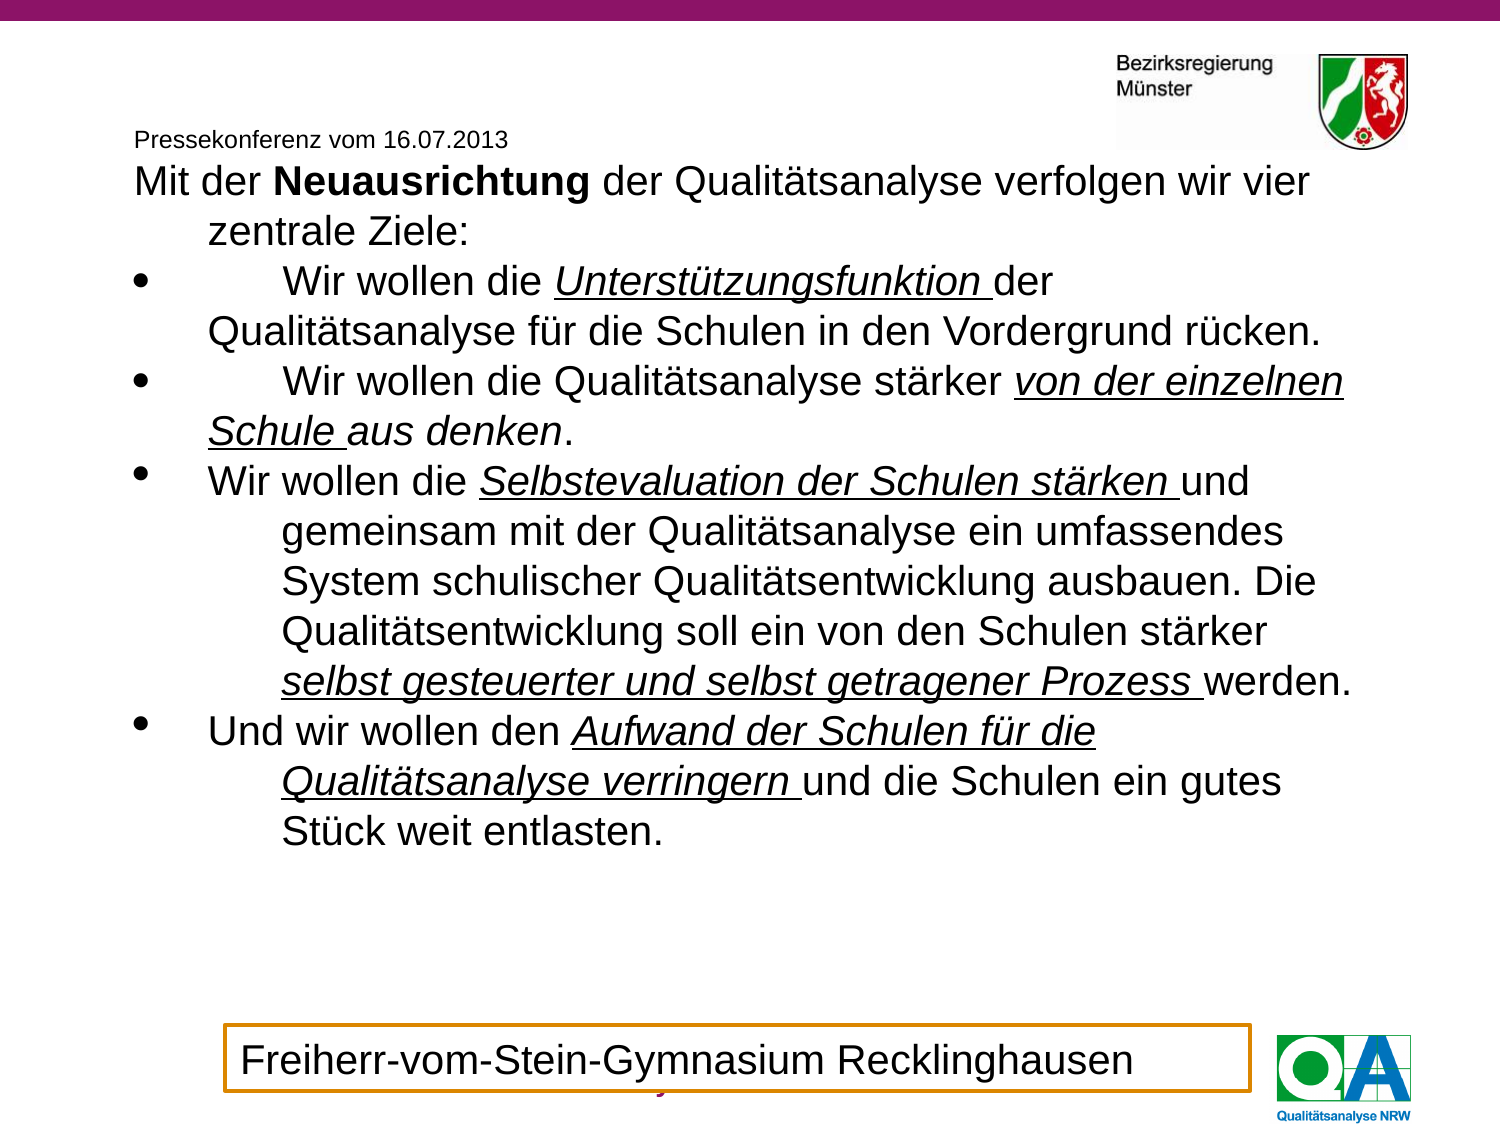

Pressekonferenz vom 16.07.2013
Mit der Neuausrichtung der Qualitätsanalyse verfolgen wir vier zentrale Ziele:
·	Wir wollen die Unterstützungsfunktion der Qualitätsanalyse für die Schulen in den Vordergrund rücken.
· 	Wir wollen die Qualitätsanalyse stärker von der einzelnen Schule aus denken.
Wir wollen die Selbstevaluation der Schulen stärken und gemeinsam mit der Qualitätsanalyse ein umfassendes System schulischer Qualitätsentwicklung ausbauen. Die Qualitätsentwicklung soll ein von den Schulen stärker selbst gesteuerter und selbst getragener Prozess werden.
Und wir wollen den Aufwand der Schulen für die Qualitätsanalyse verringern und die Schulen ein gutes Stück weit entlasten.
Freiherr-vom-Stein-Gymnasium Recklinghausen